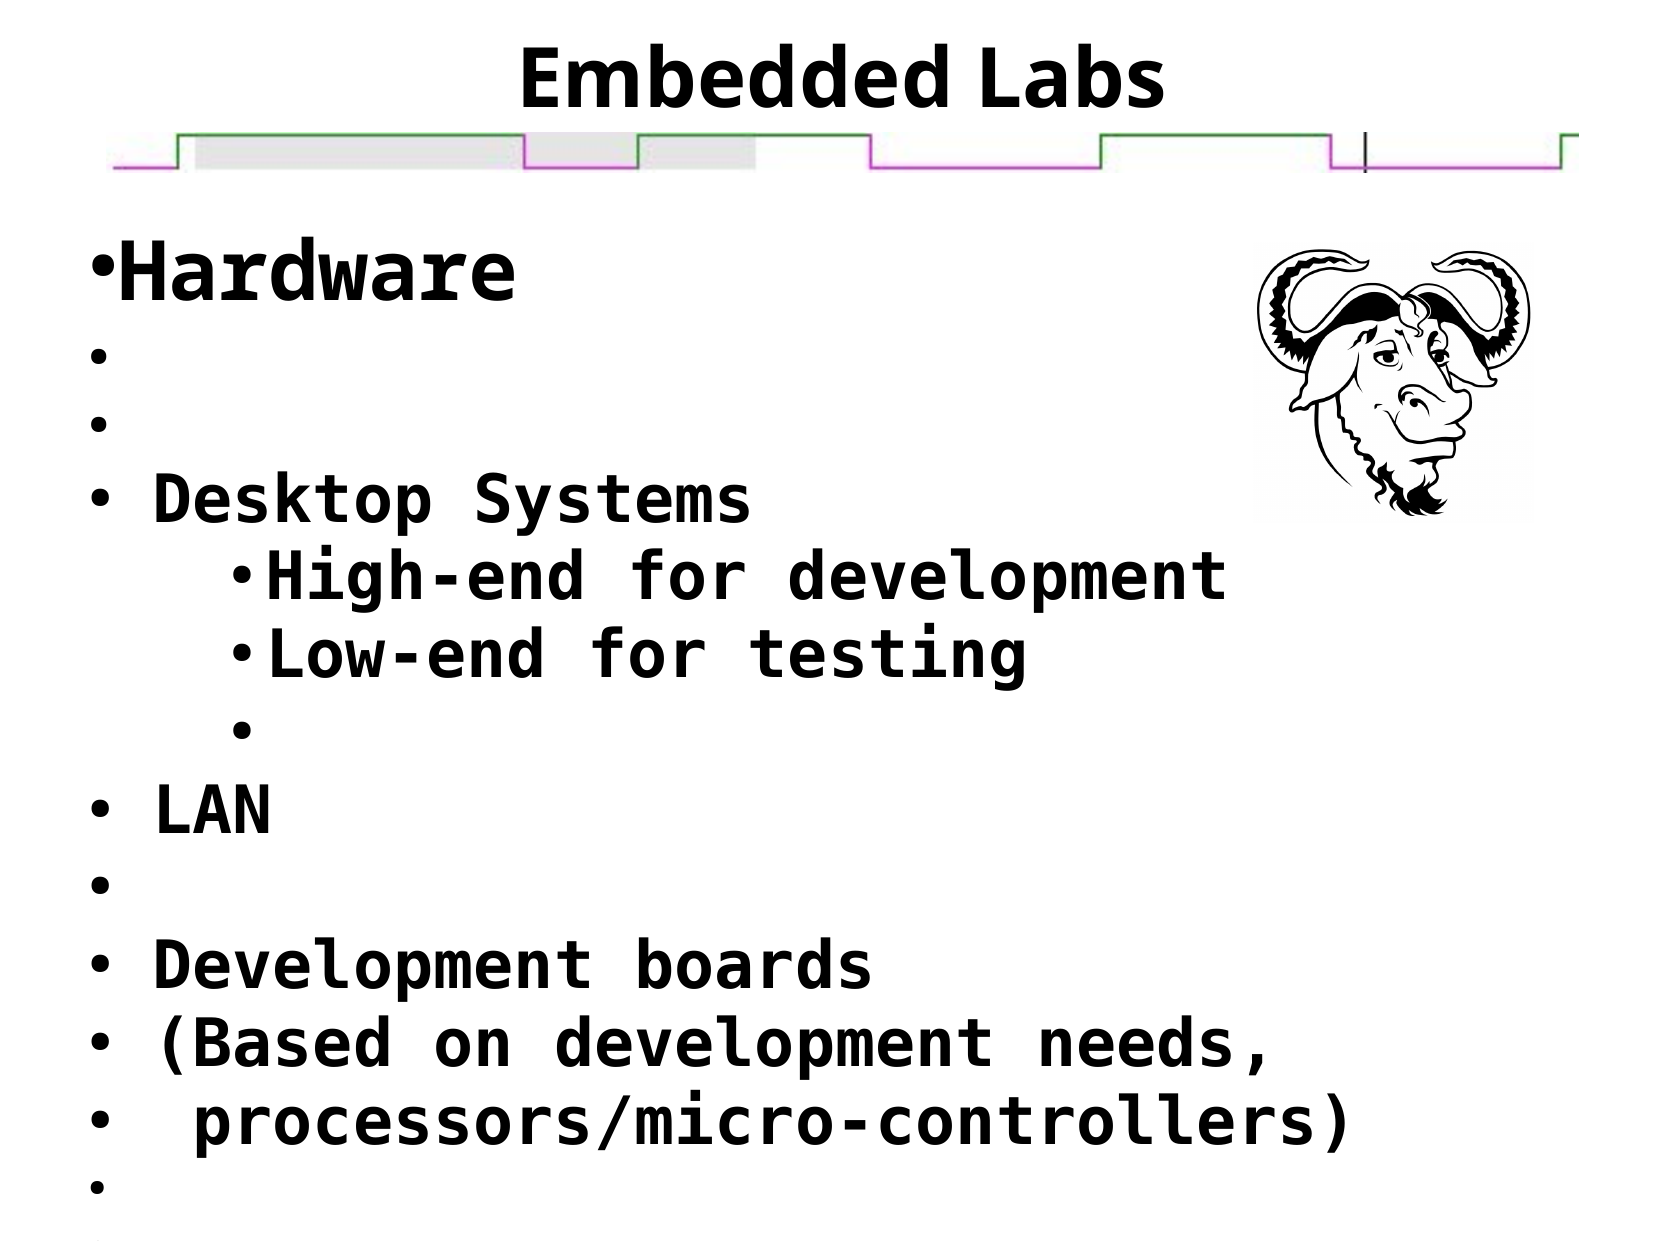

Embedded Labs
Hardware
 Desktop Systems
High-end for development
Low-end for testing
 LAN
 Development boards
 (Based on development needs,
 processors/micro-controllers)